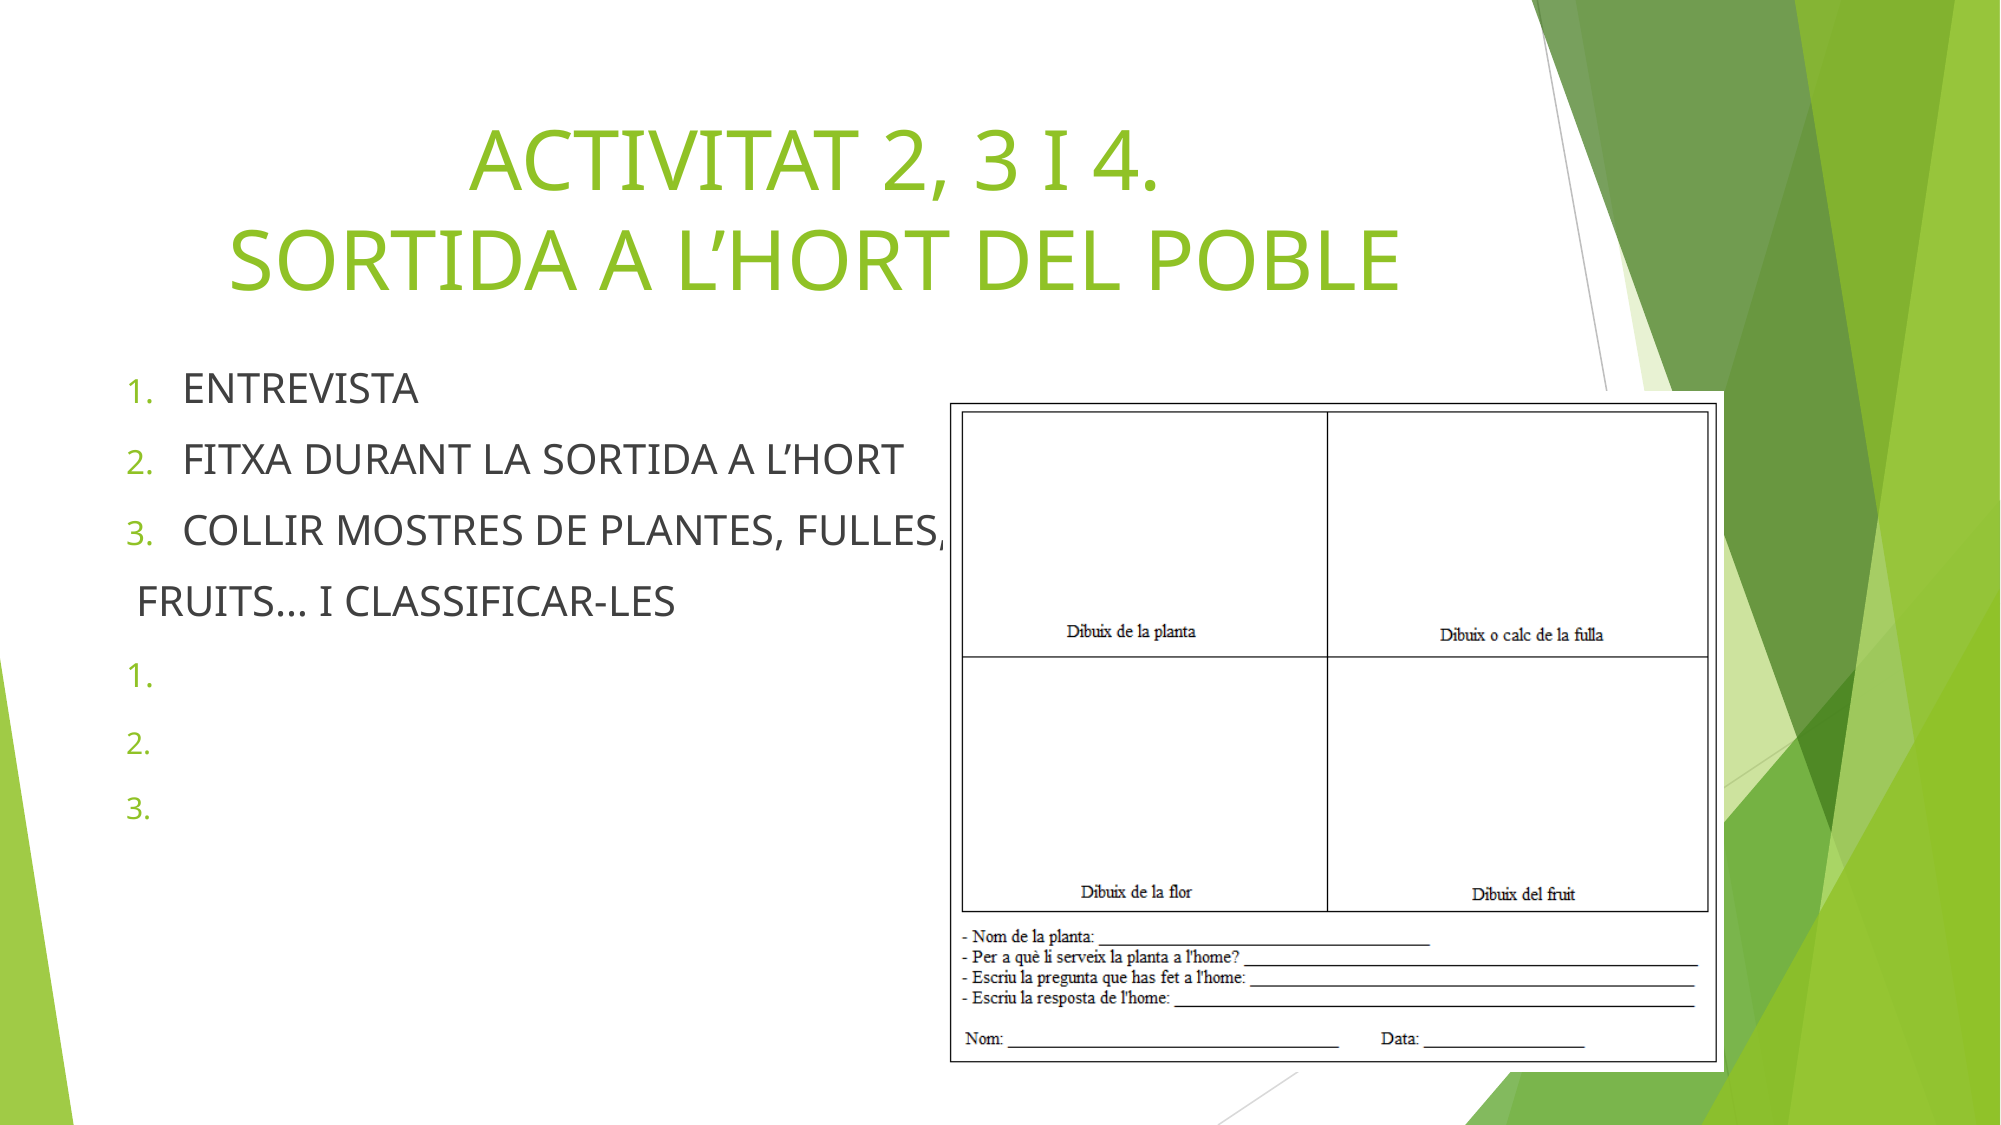

# ACTIVITAT 2, 3 I 4. SORTIDA A L’HORT DEL POBLE
ENTREVISTA
FITXA DURANT LA SORTIDA A L’HORT
COLLIR MOSTRES DE PLANTES, FULLES,
 FRUITS… I CLASSIFICAR-LES